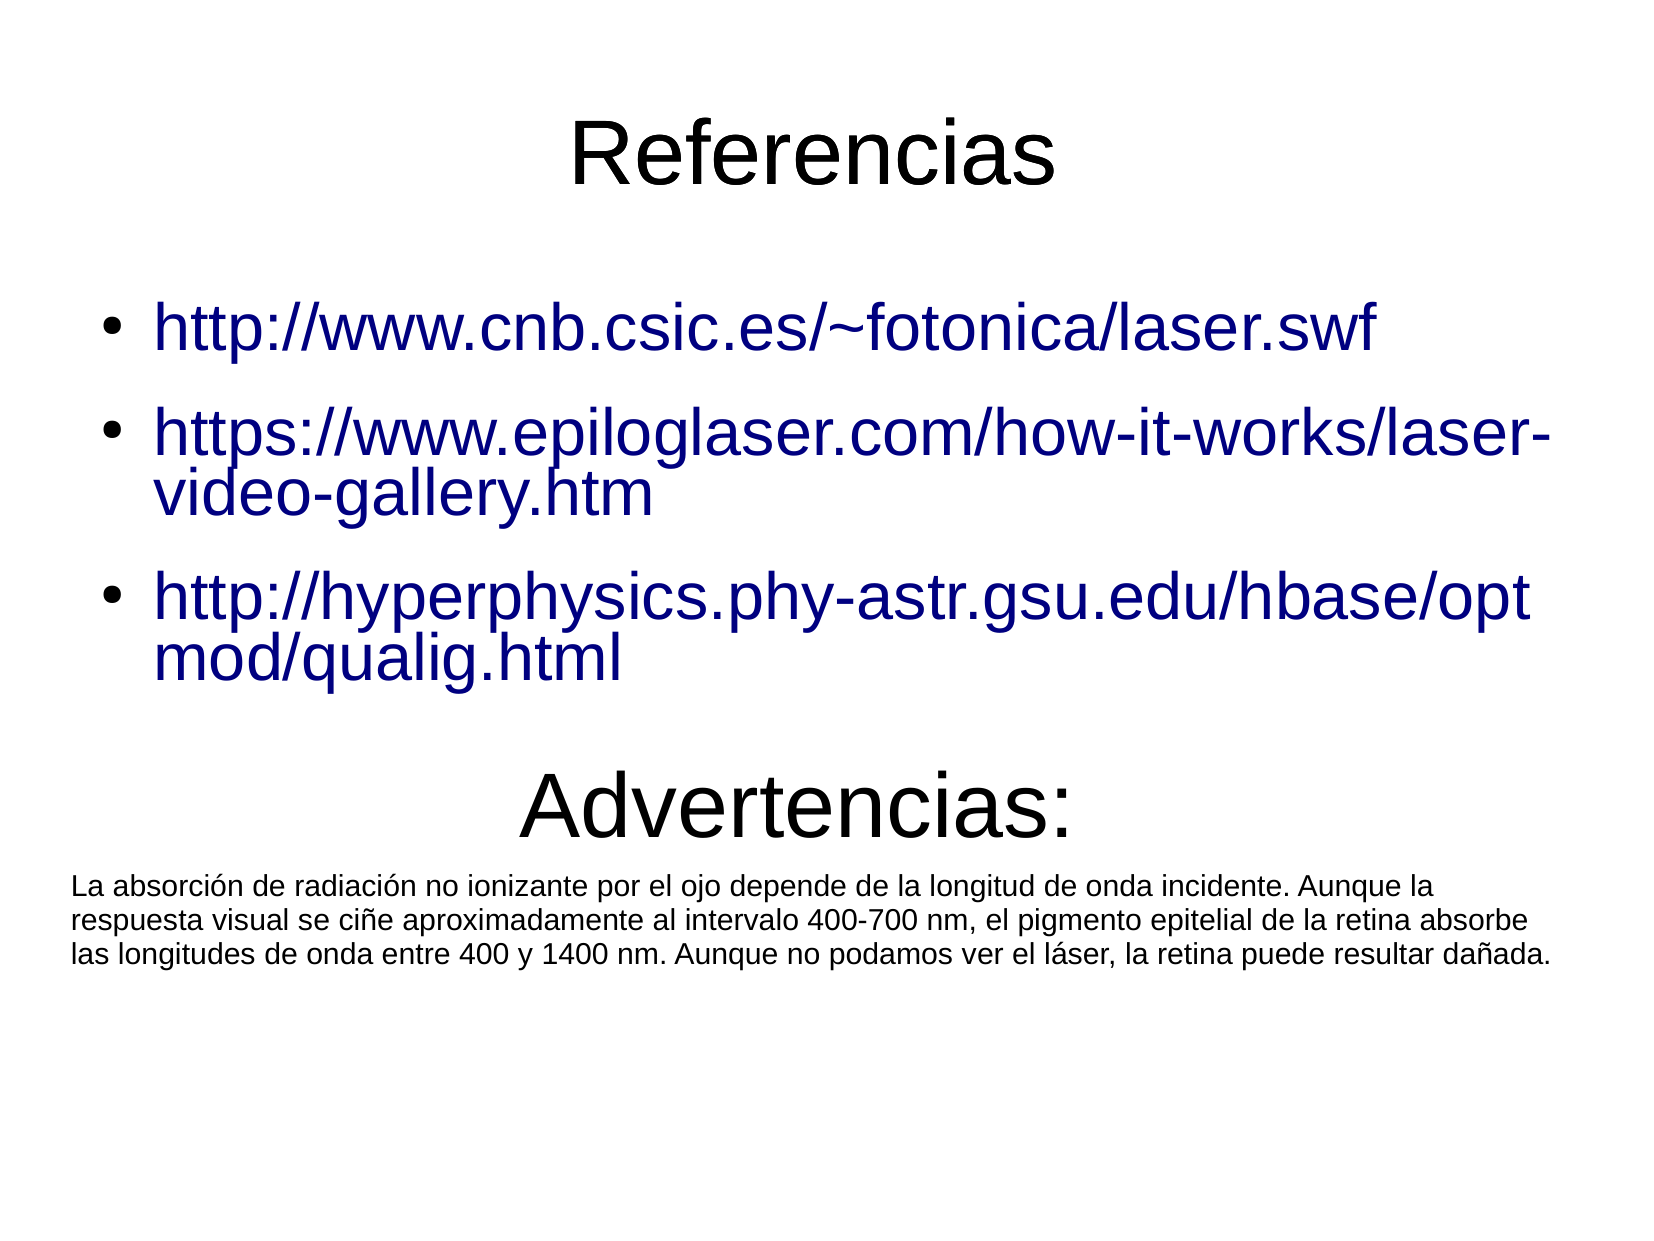

# Referencias
Referencias
http://www.cnb.csic.es/~fotonica/laser.swf
https://www.epiloglaser.com/how-it-works/laser-video-gallery.htm
http://hyperphysics.phy-astr.gsu.edu/hbase/optmod/qualig.html
Advertencias:
La absorción de radiación no ionizante por el ojo depende de la longitud de onda incidente. Aunque la respuesta visual se ciñe aproximadamente al intervalo 400-700 nm, el pigmento epitelial de la retina absorbe las longitudes de onda entre 400 y 1400 nm. Aunque no podamos ver el láser, la retina puede resultar dañada.